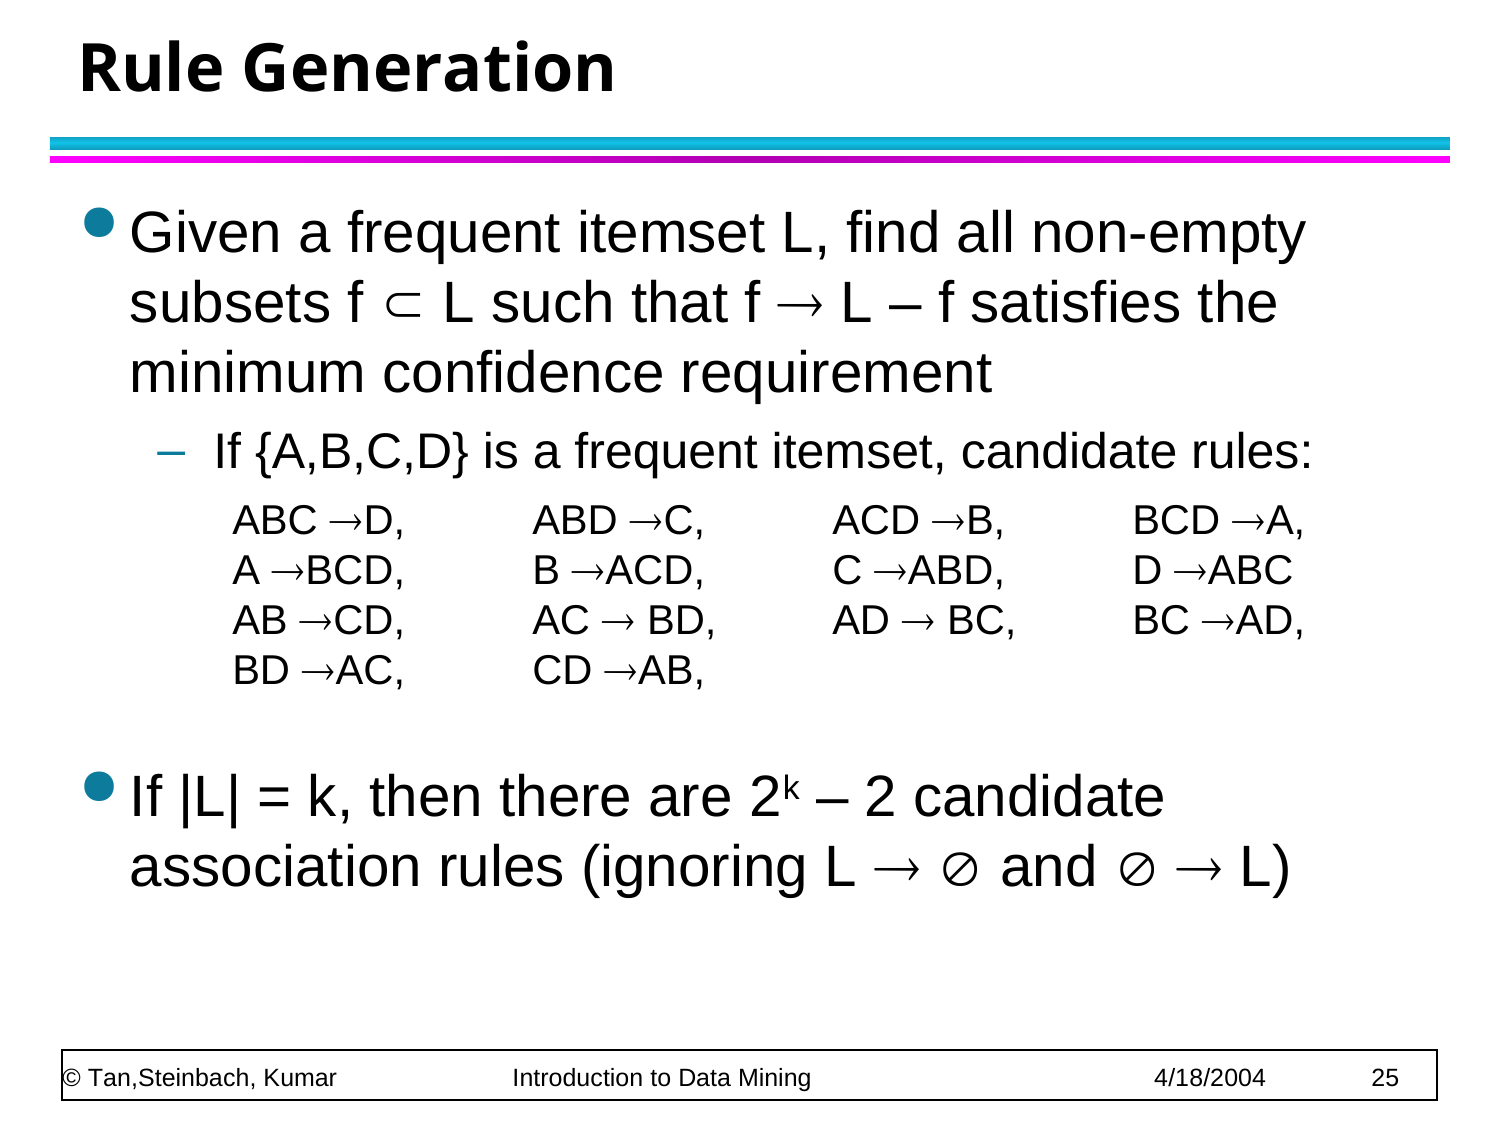

# Rule Generation
Given a frequent itemset L, find all non-empty subsets f  L such that f  L – f satisfies the minimum confidence requirement
If {A,B,C,D} is a frequent itemset, candidate rules:
ABC D, 	ABD C, 	ACD B, 	BCD A,
A BCD,	B ACD,	C ABD, 	D ABC
AB CD,	AC  BD, 	AD  BC, 	BC AD,
BD AC, 	CD AB,
If |L| = k, then there are 2k – 2 candidate association rules (ignoring L   and   L)